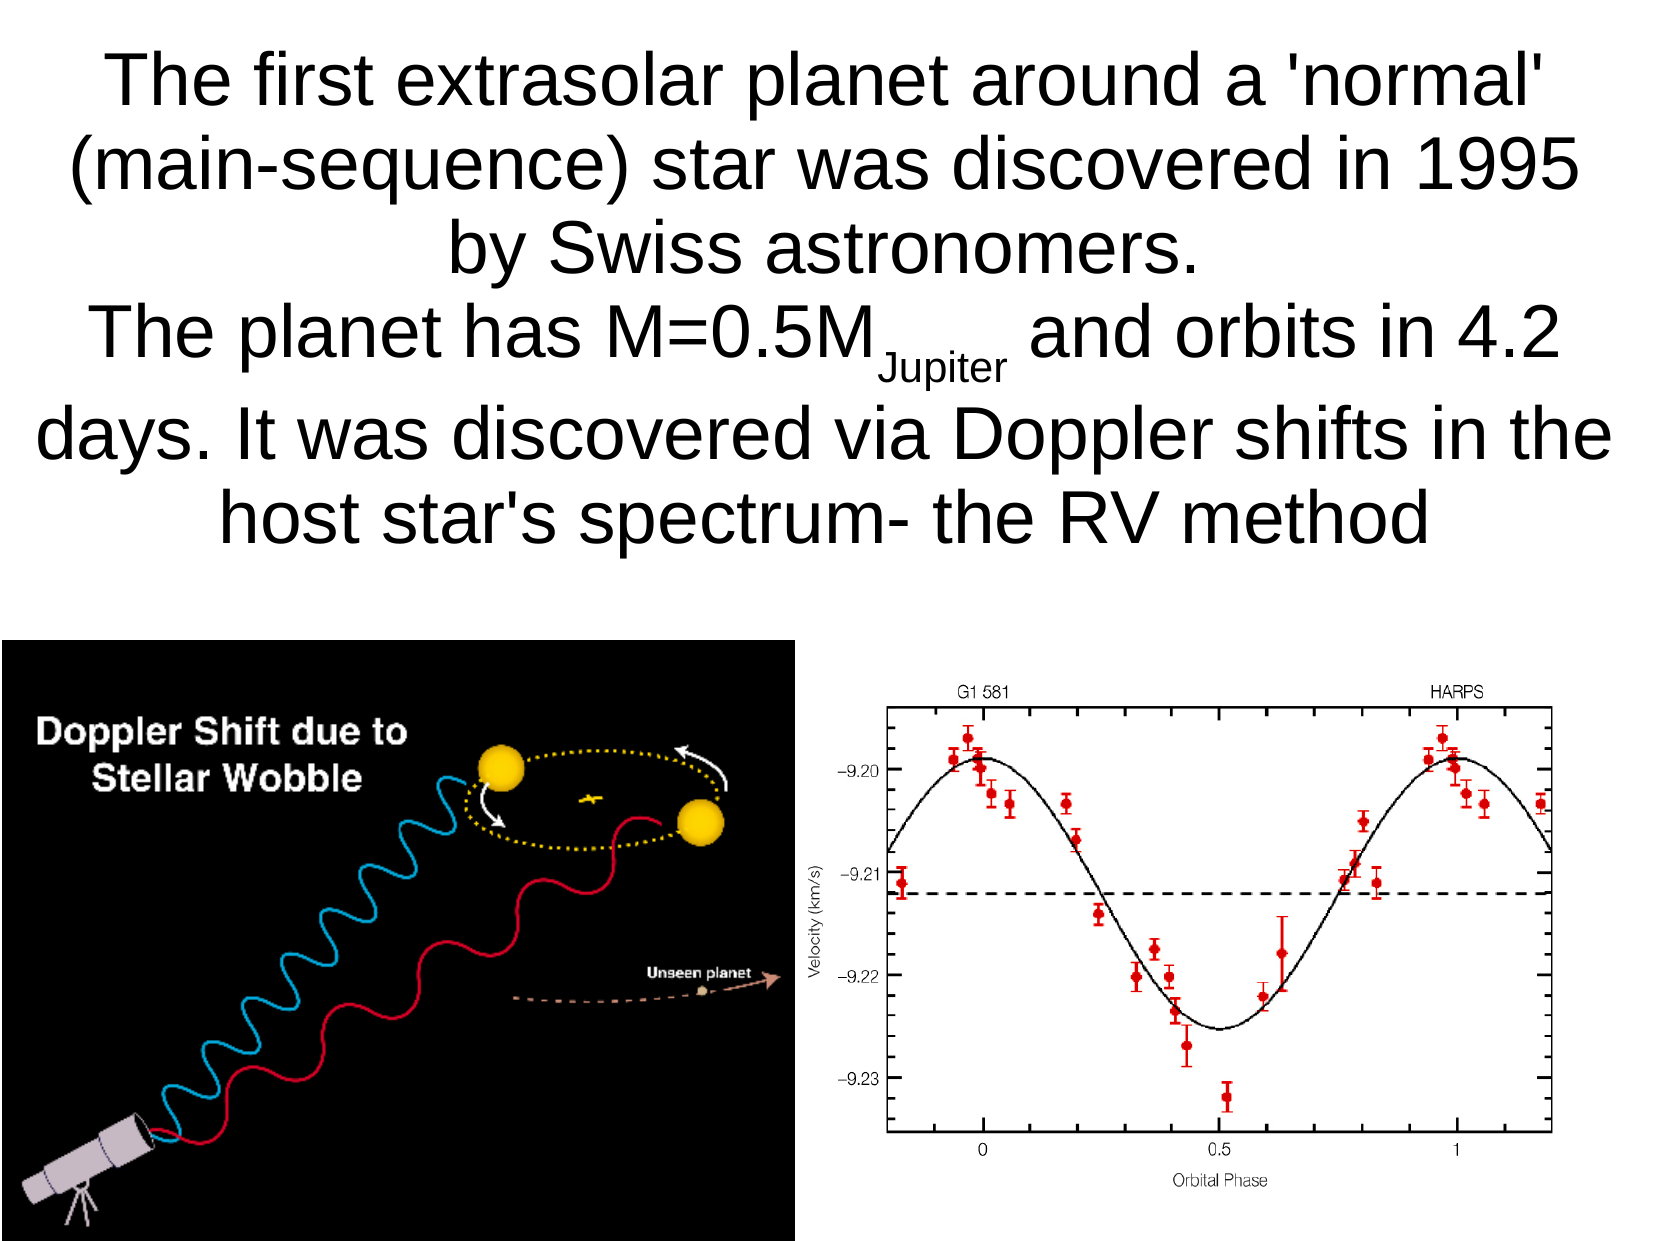

The first extrasolar planet around a 'normal' (main-sequence) star was discovered in 1995 by Swiss astronomers.
The planet has M=0.5MJupiter and orbits in 4.2 days. It was discovered via Doppler shifts in the host star's spectrum- the RV method